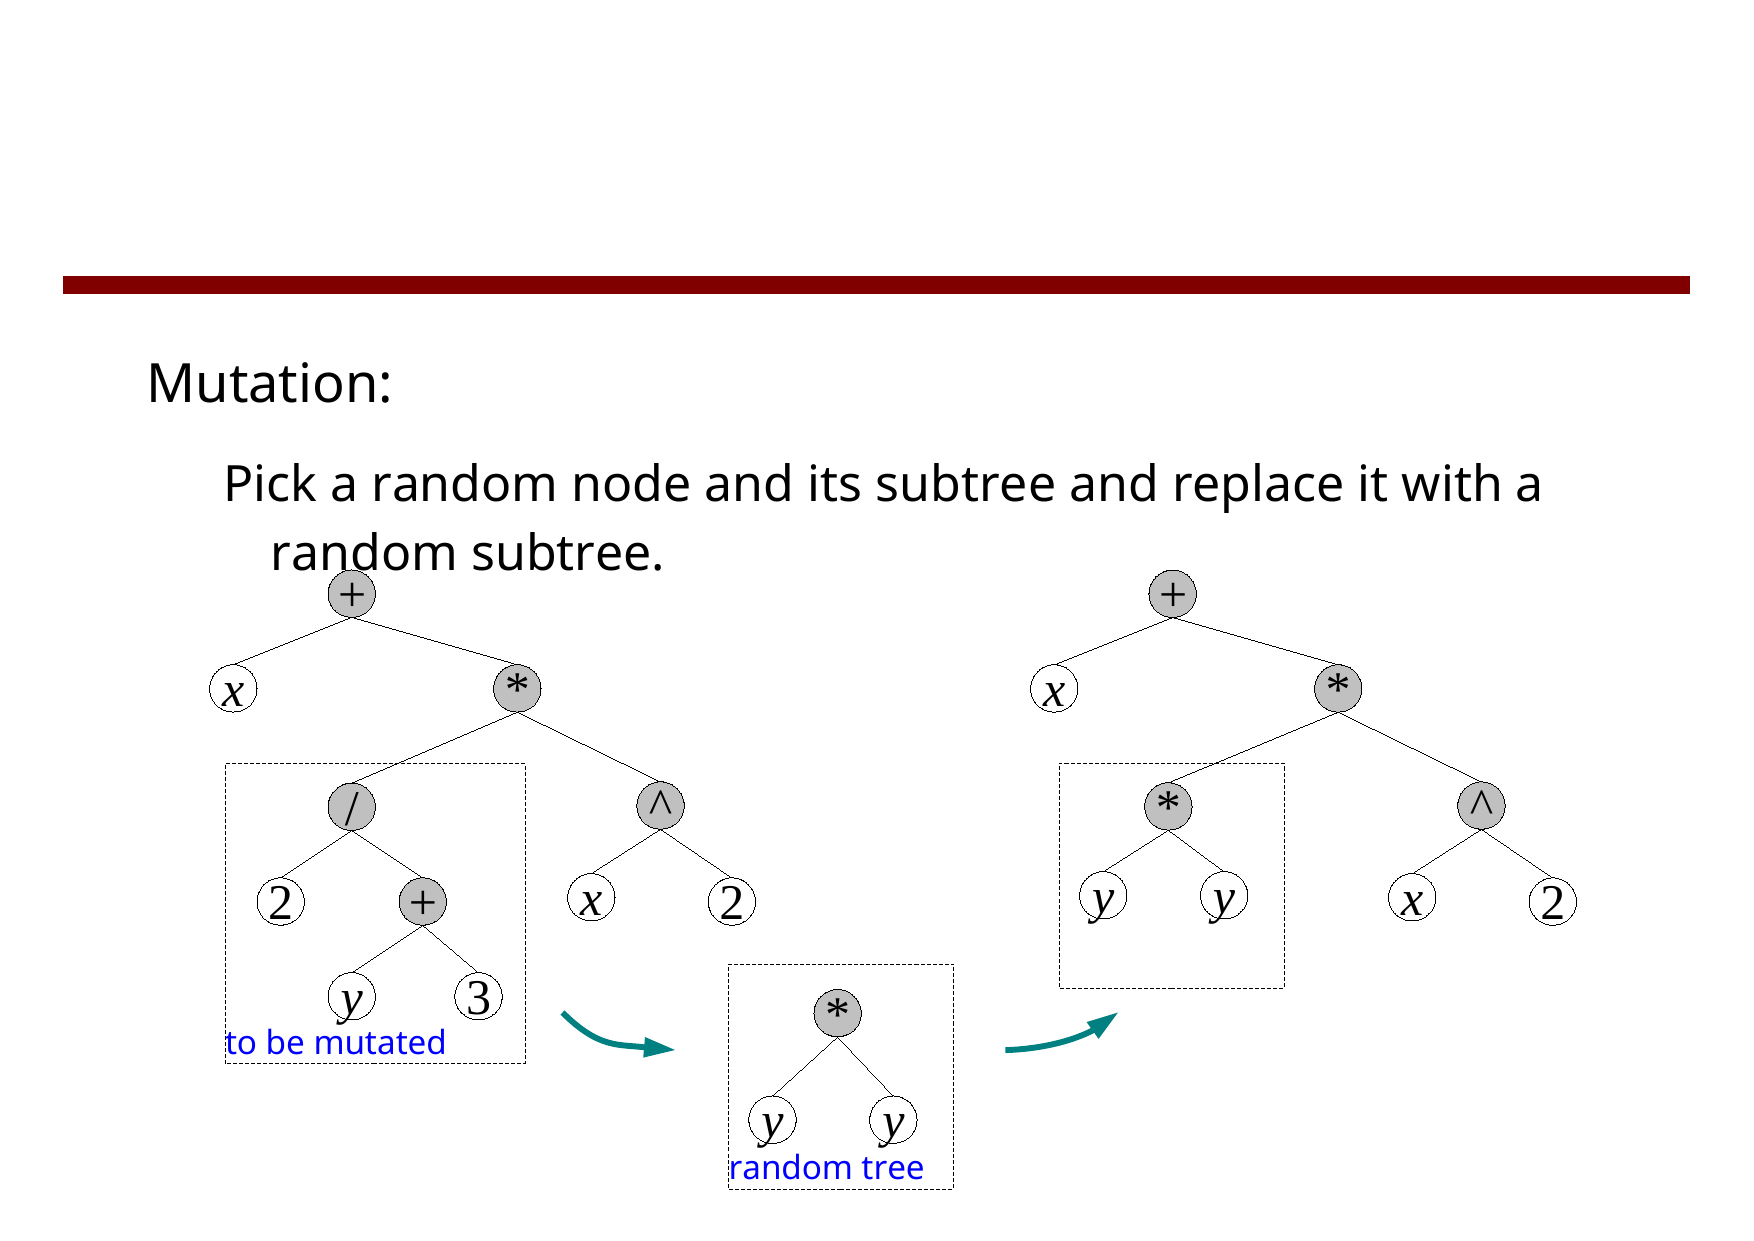

#
Mutation:
Pick a random node and its subtree and replace it with a random subtree.
+
+
x
*
x
*
to be mutated
^
^
*
/
y
y
x
x
2
+
2
2
random tree
y
3
*
y
y